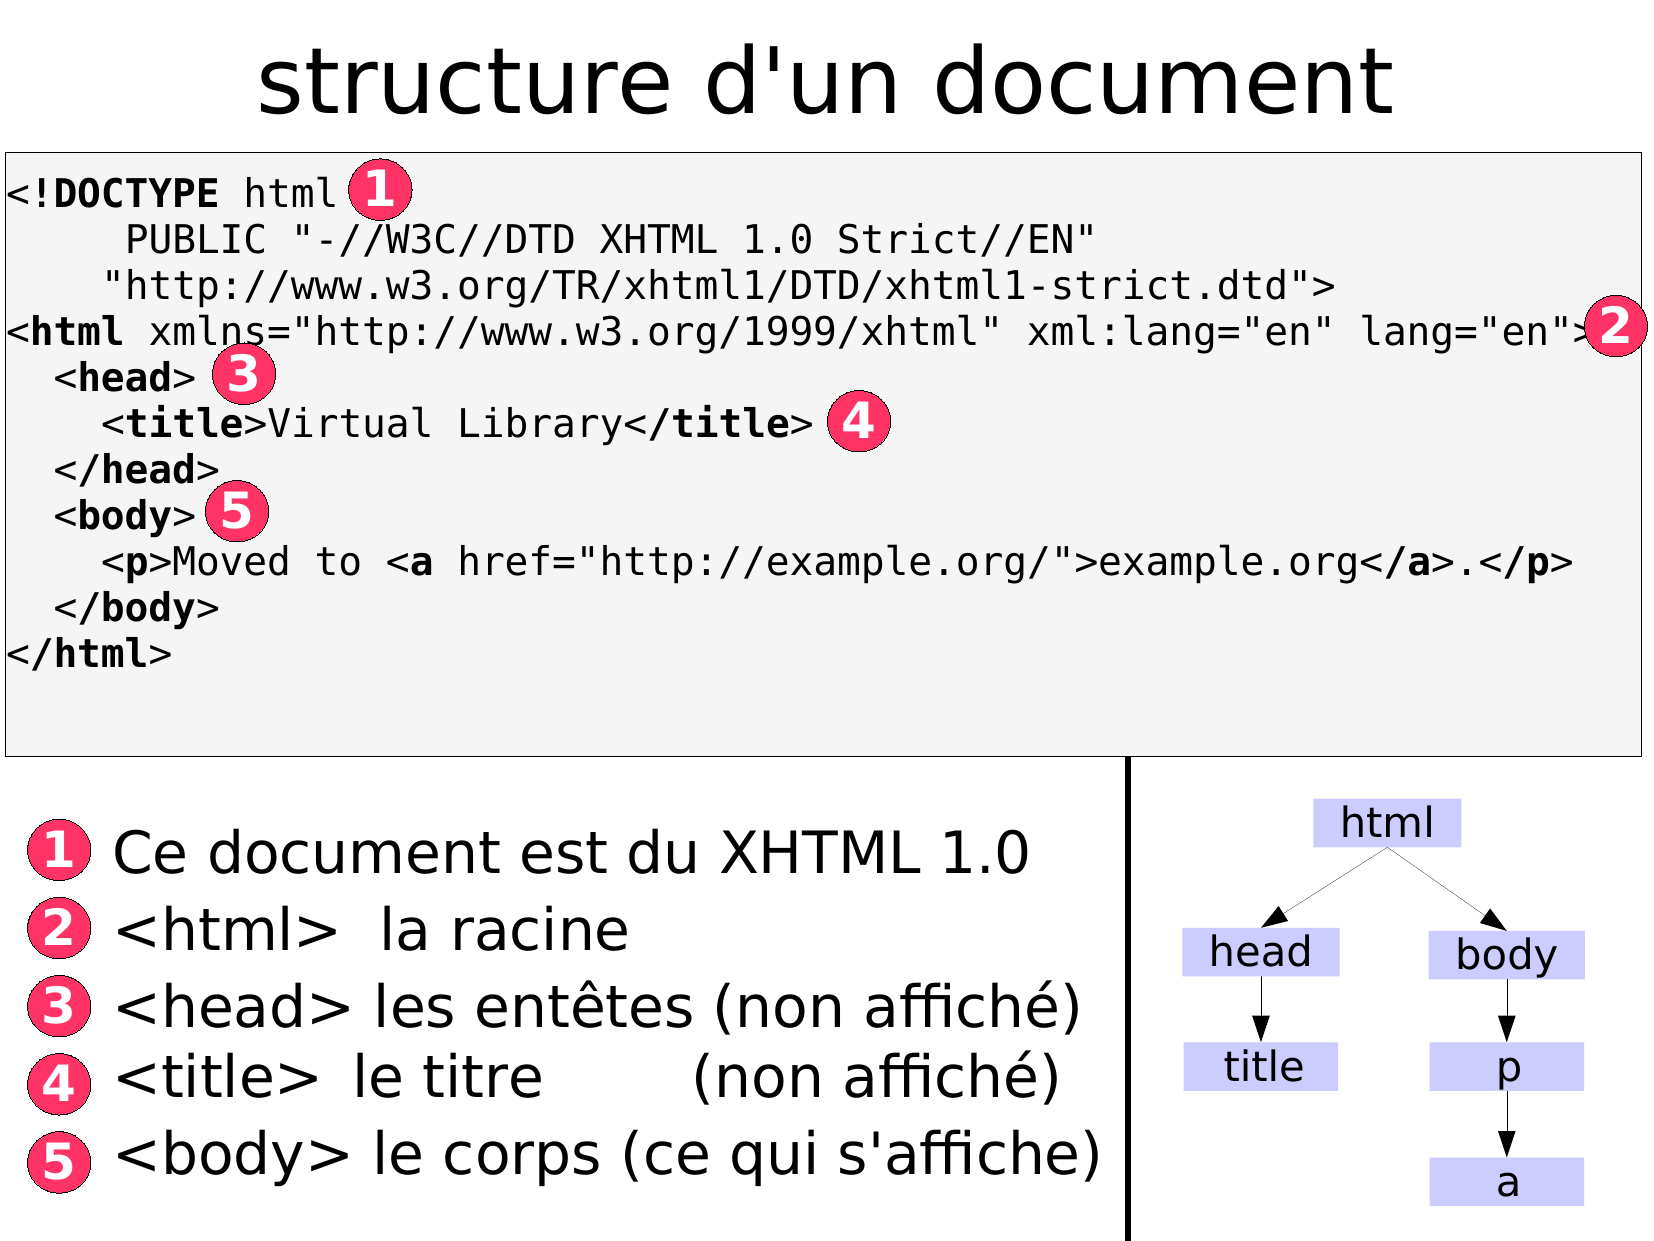

# structure d'un document
1
<!DOCTYPE html
 PUBLIC "-//W3C//DTD XHTML 1.0 Strict//EN"
 "http://www.w3.org/TR/xhtml1/DTD/xhtml1-strict.dtd">
<html xmlns="http://www.w3.org/1999/xhtml" xml:lang="en" lang="en">
 <head>
 <title>Virtual Library</title>
 </head>
 <body>
 <p>Moved to <a href="http://example.org/">example.org</a>.</p>
 </body>
</html>
2
3
4
5
 html
1
Ce document est du XHTML 1.0
<html> la racine
2
 head
 body
<head> les entêtes (non affiché)
3
 title
 p
<title>	 le titre (non affiché)
4
<body> le corps (ce qui s'affiche)
5
 a